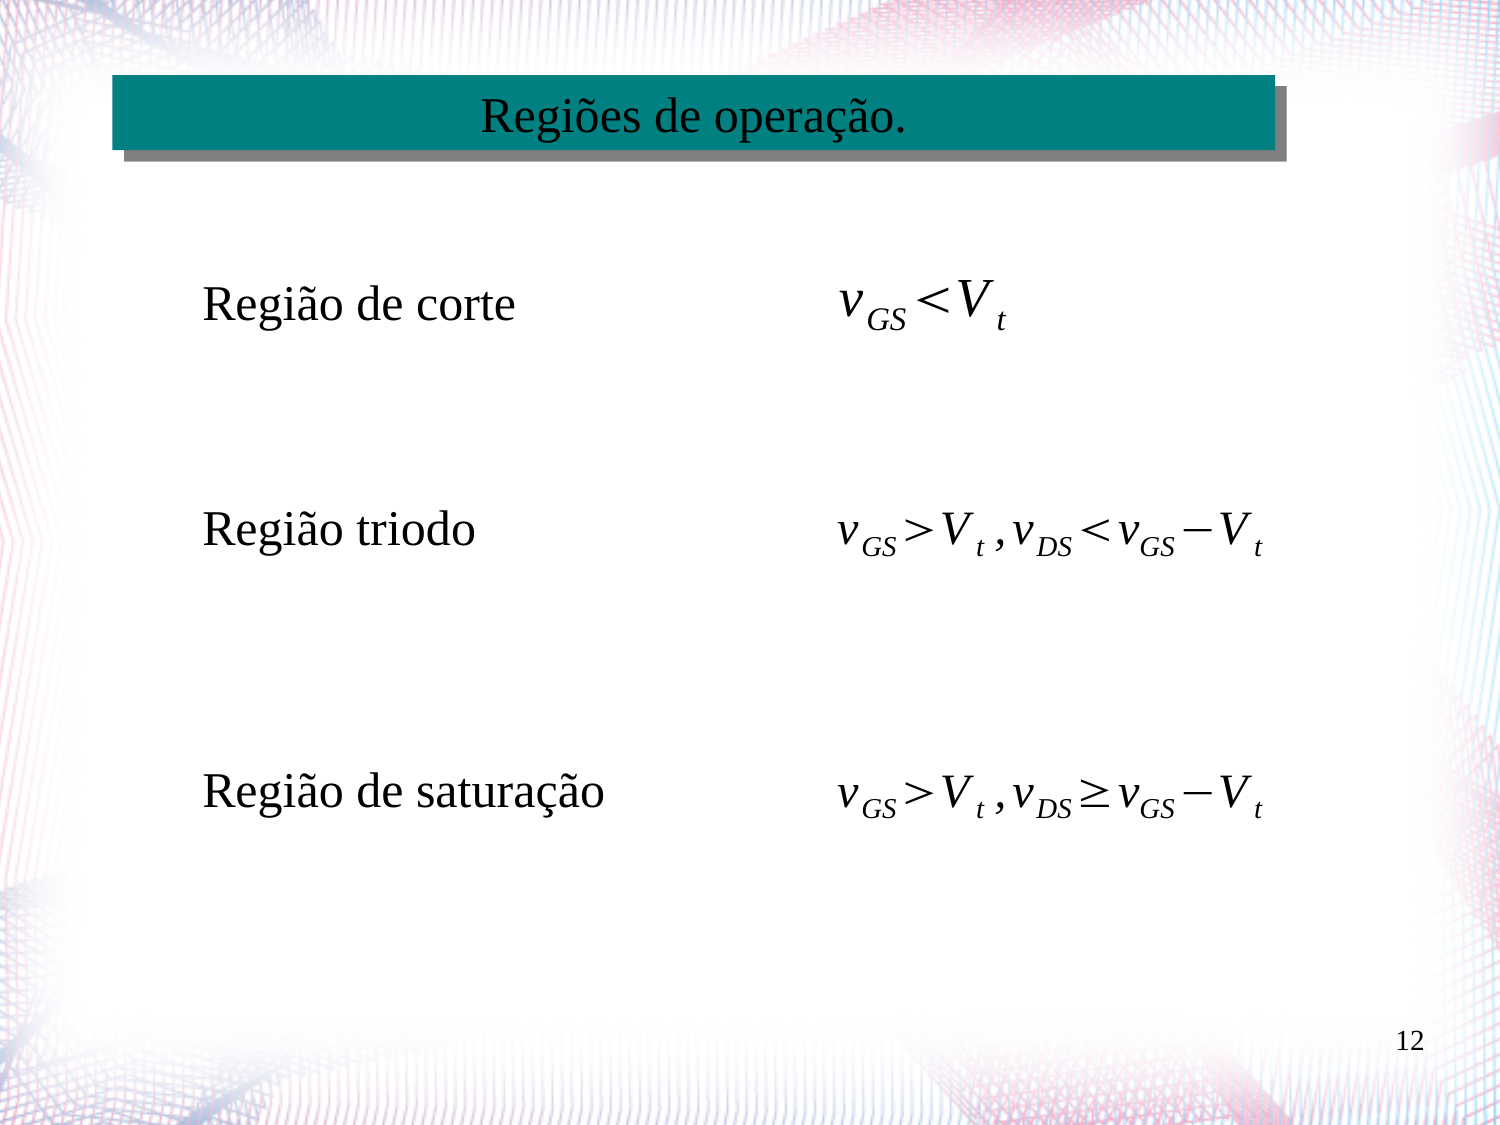

Regiões de operação.
Região de corte
Região triodo
Região de saturação
12